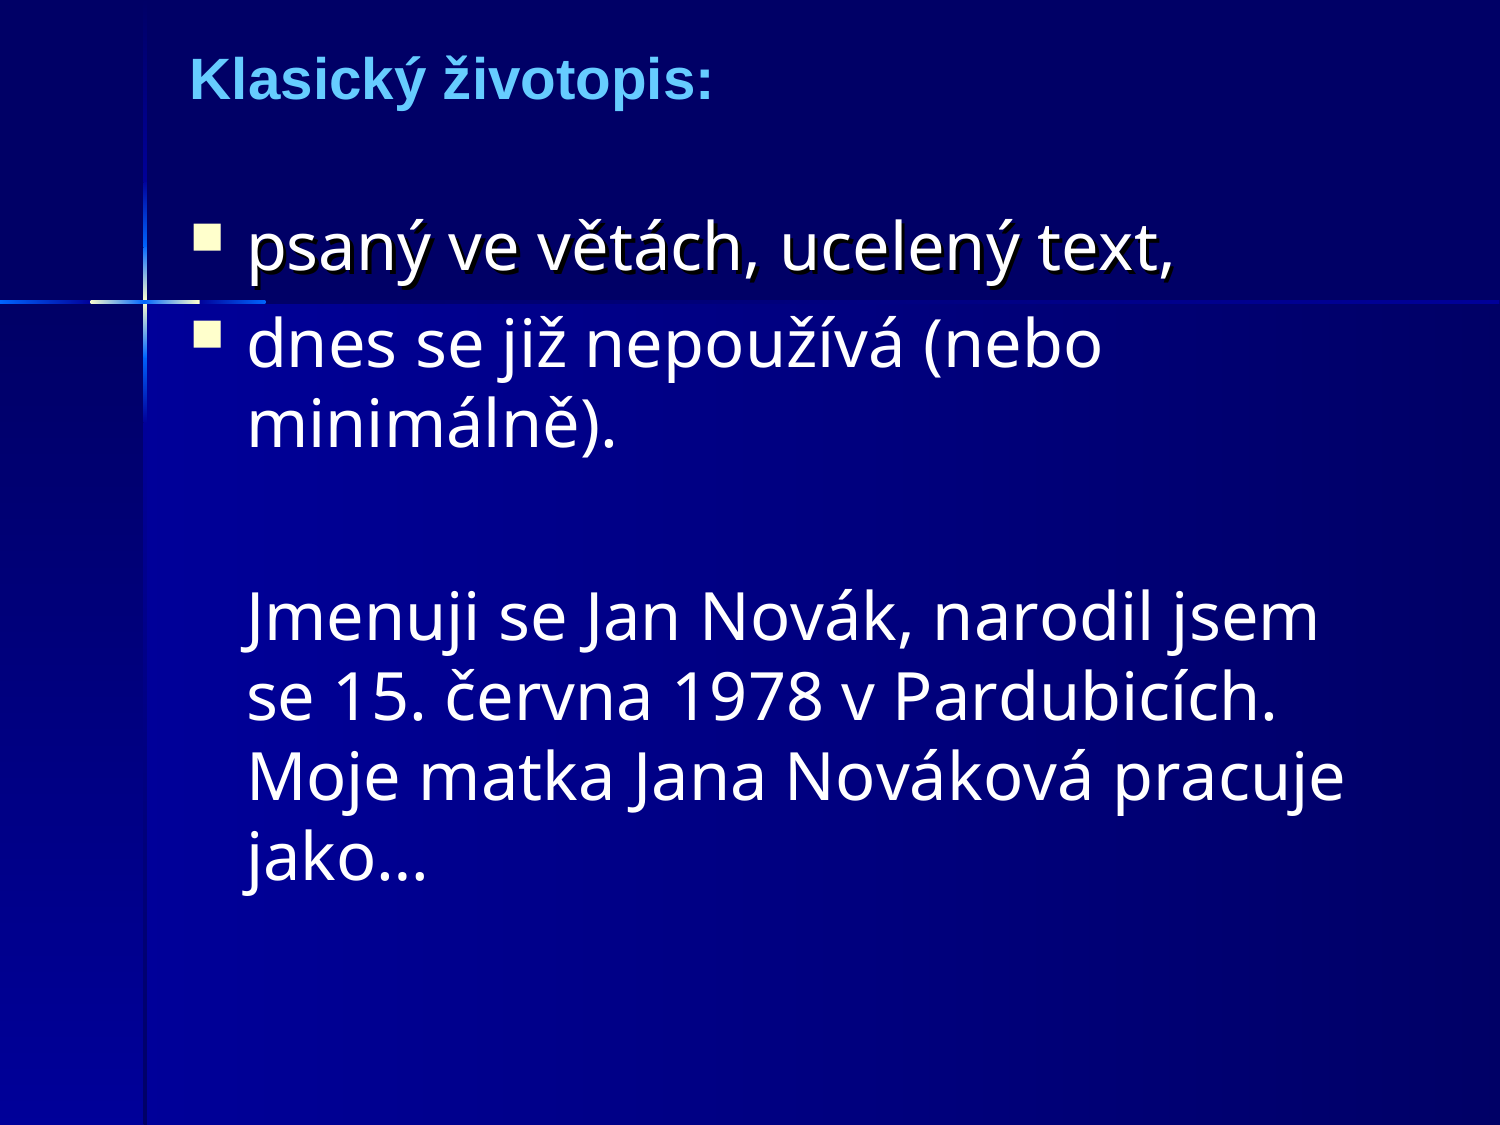

# Klasický životopis:
psaný ve větách, ucelený text,
dnes se již nepoužívá (nebo minimálně).
	Jmenuji se Jan Novák, narodil jsem se 15. června 1978 v Pardubicích. Moje matka Jana Nováková pracuje jako…